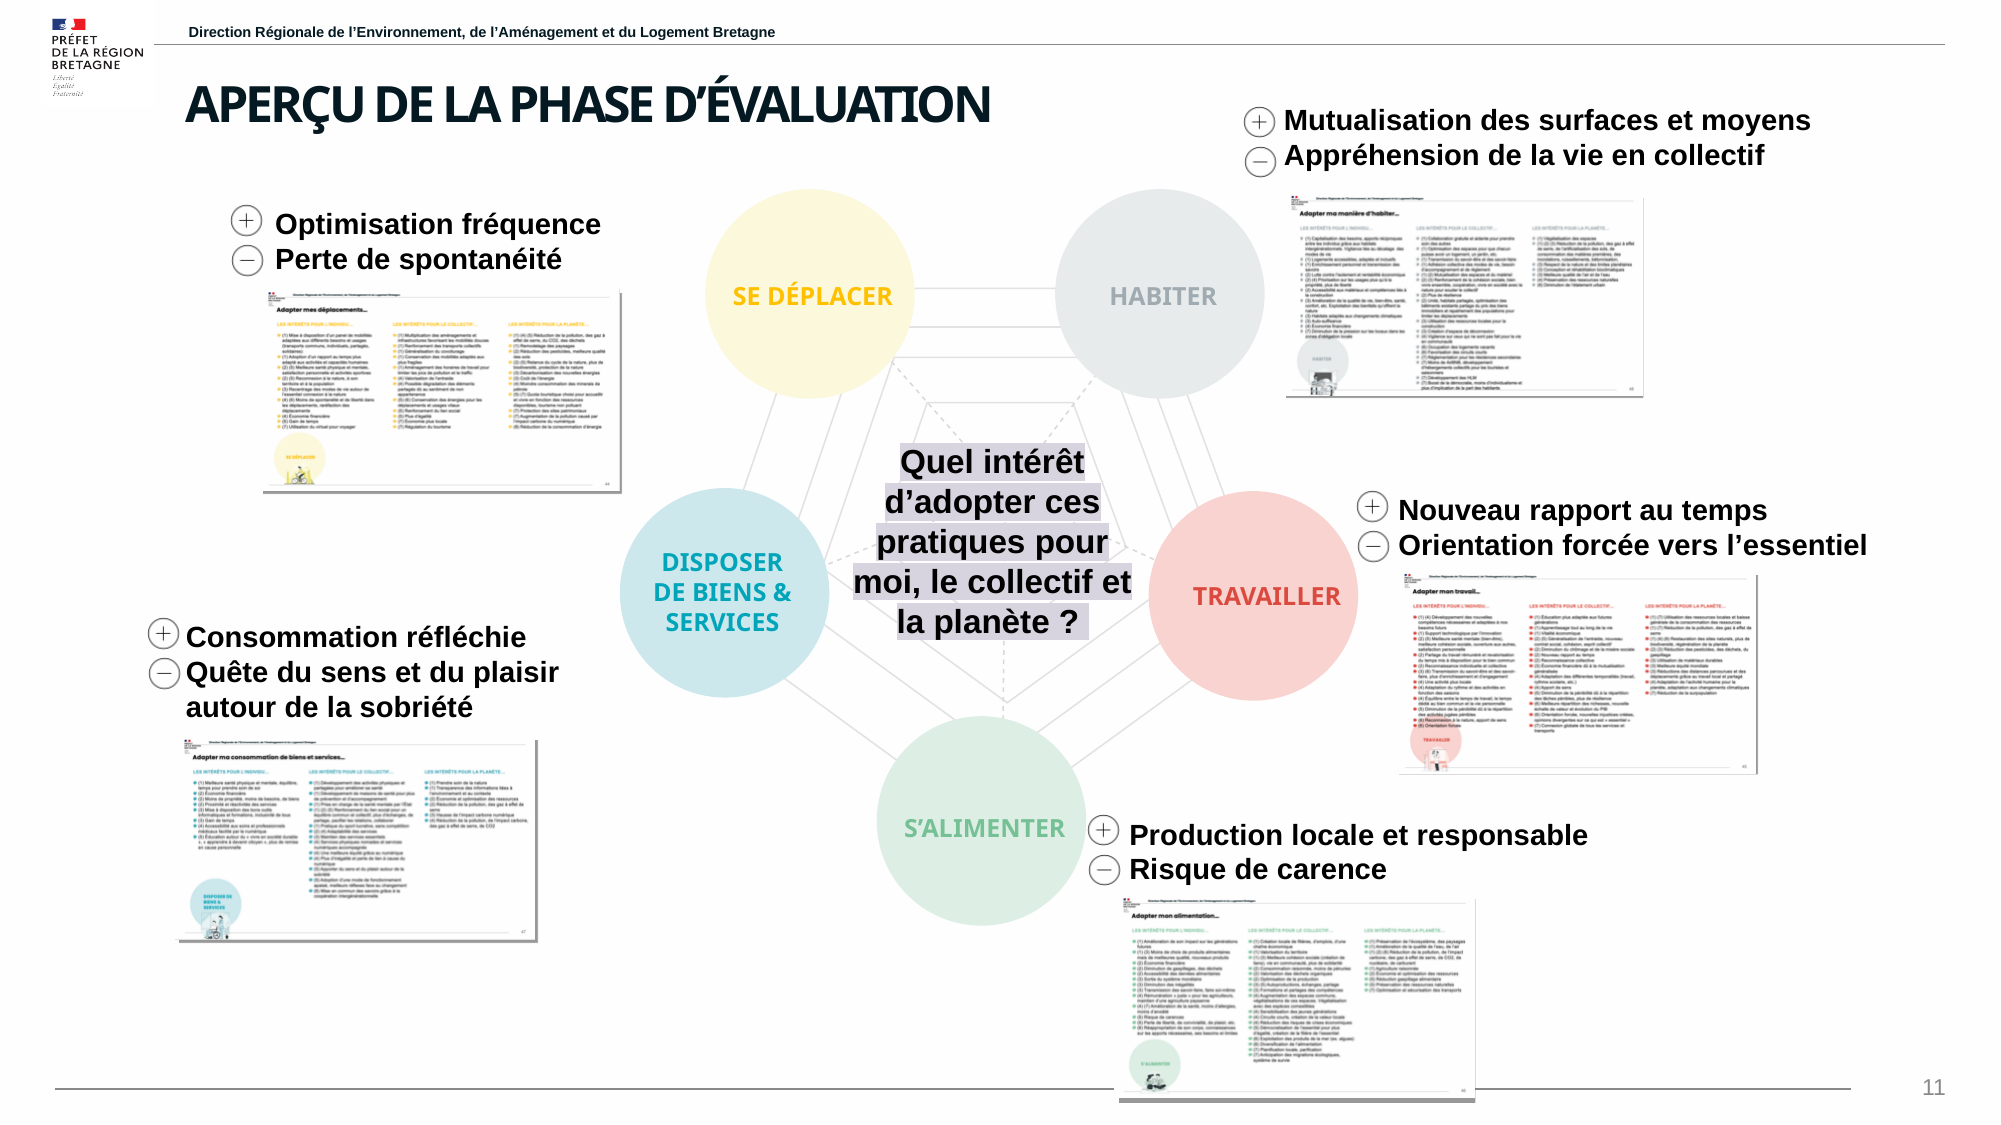

Direction Régionale de l’Environnement, de l’Aménagement et du Logement Bretagne
Mutualisation des surfaces et moyens
Appréhension de la vie en collectif
APERÇU DE LA PHASE D’ÉVALUATION
Optimisation fréquence
Perte de spontanéité
SE DÉPLACER
HABITER
TRAVAILLER
S’ALIMENTER
Quel intérêt d’adopter ces pratiques pour moi, le collectif et la planète ?
Nouveau rapport au temps
Orientation forcée vers l’essentiel
DISPOSER DE BIENS & SERVICES
Consommation réfléchie
Quête du sens et du plaisir autour de la sobriété
Production locale et responsable
Risque de carence